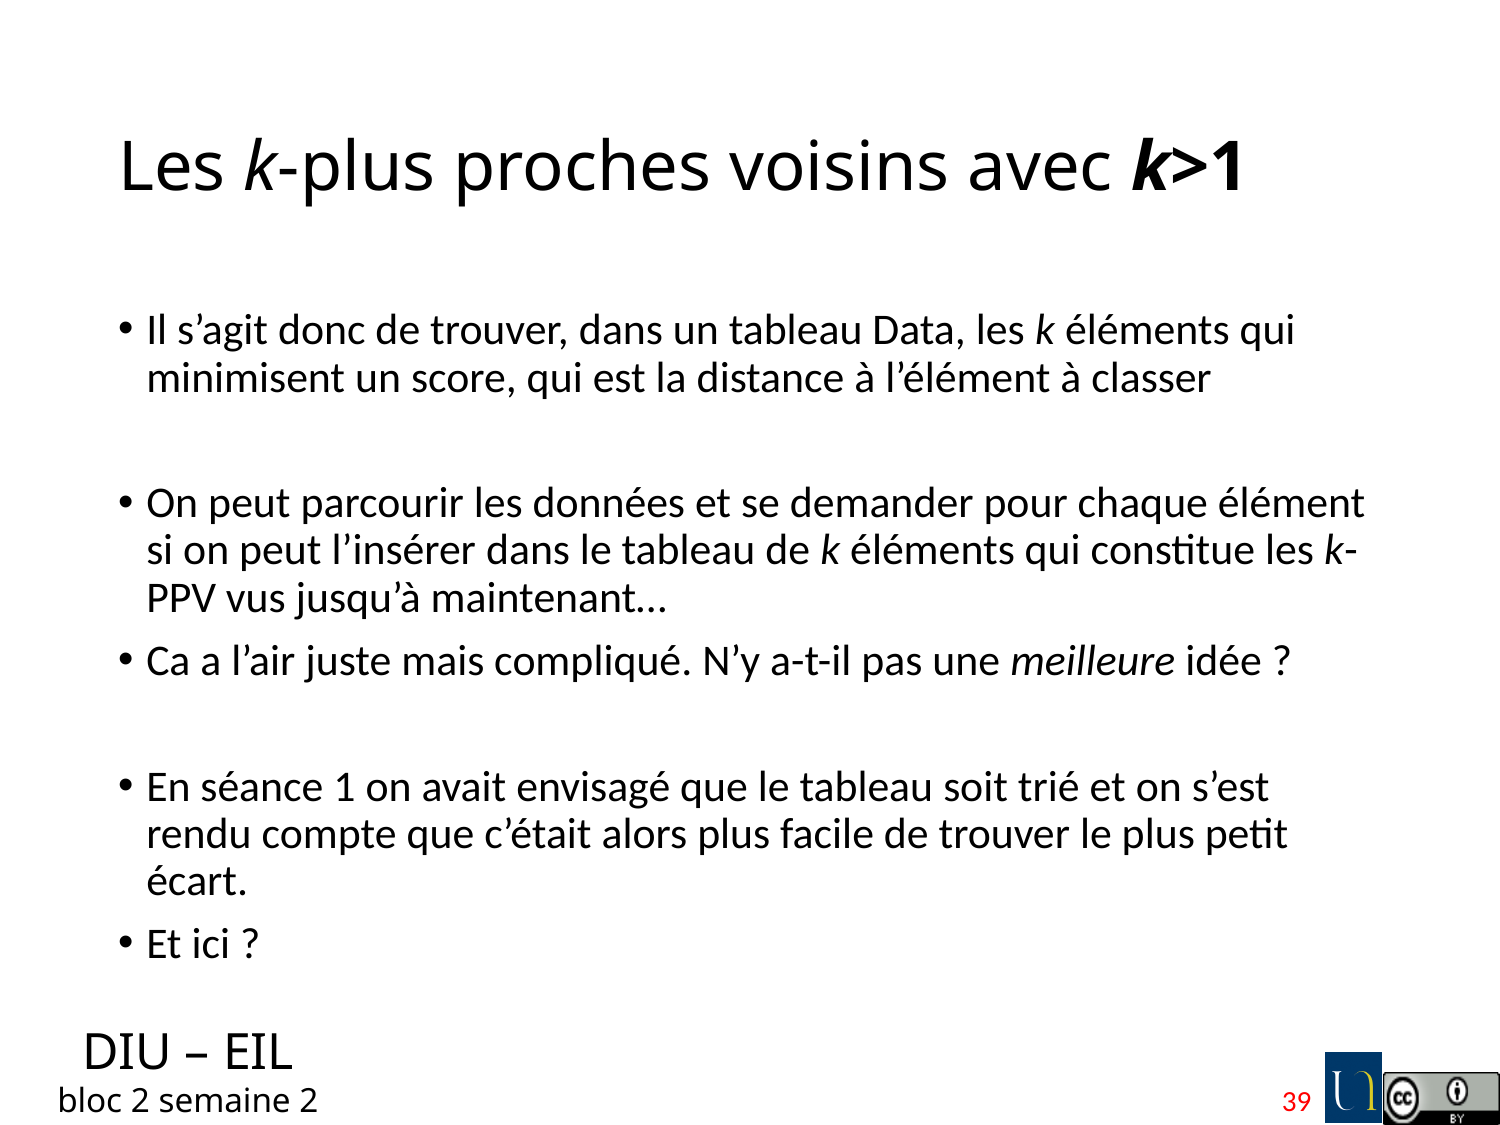

# Les k-plus proches voisins avec k>1
Il s’agit donc de trouver, dans un tableau Data, les k éléments qui minimisent un score, qui est la distance à l’élément à classer
On peut parcourir les données et se demander pour chaque élément si on peut l’insérer dans le tableau de k éléments qui constitue les k-PPV vus jusqu’à maintenant…
Ca a l’air juste mais compliqué. N’y a-t-il pas une meilleure idée ?
En séance 1 on avait envisagé que le tableau soit trié et on s’est rendu compte que c’était alors plus facile de trouver le plus petit écart.
Et ici ?